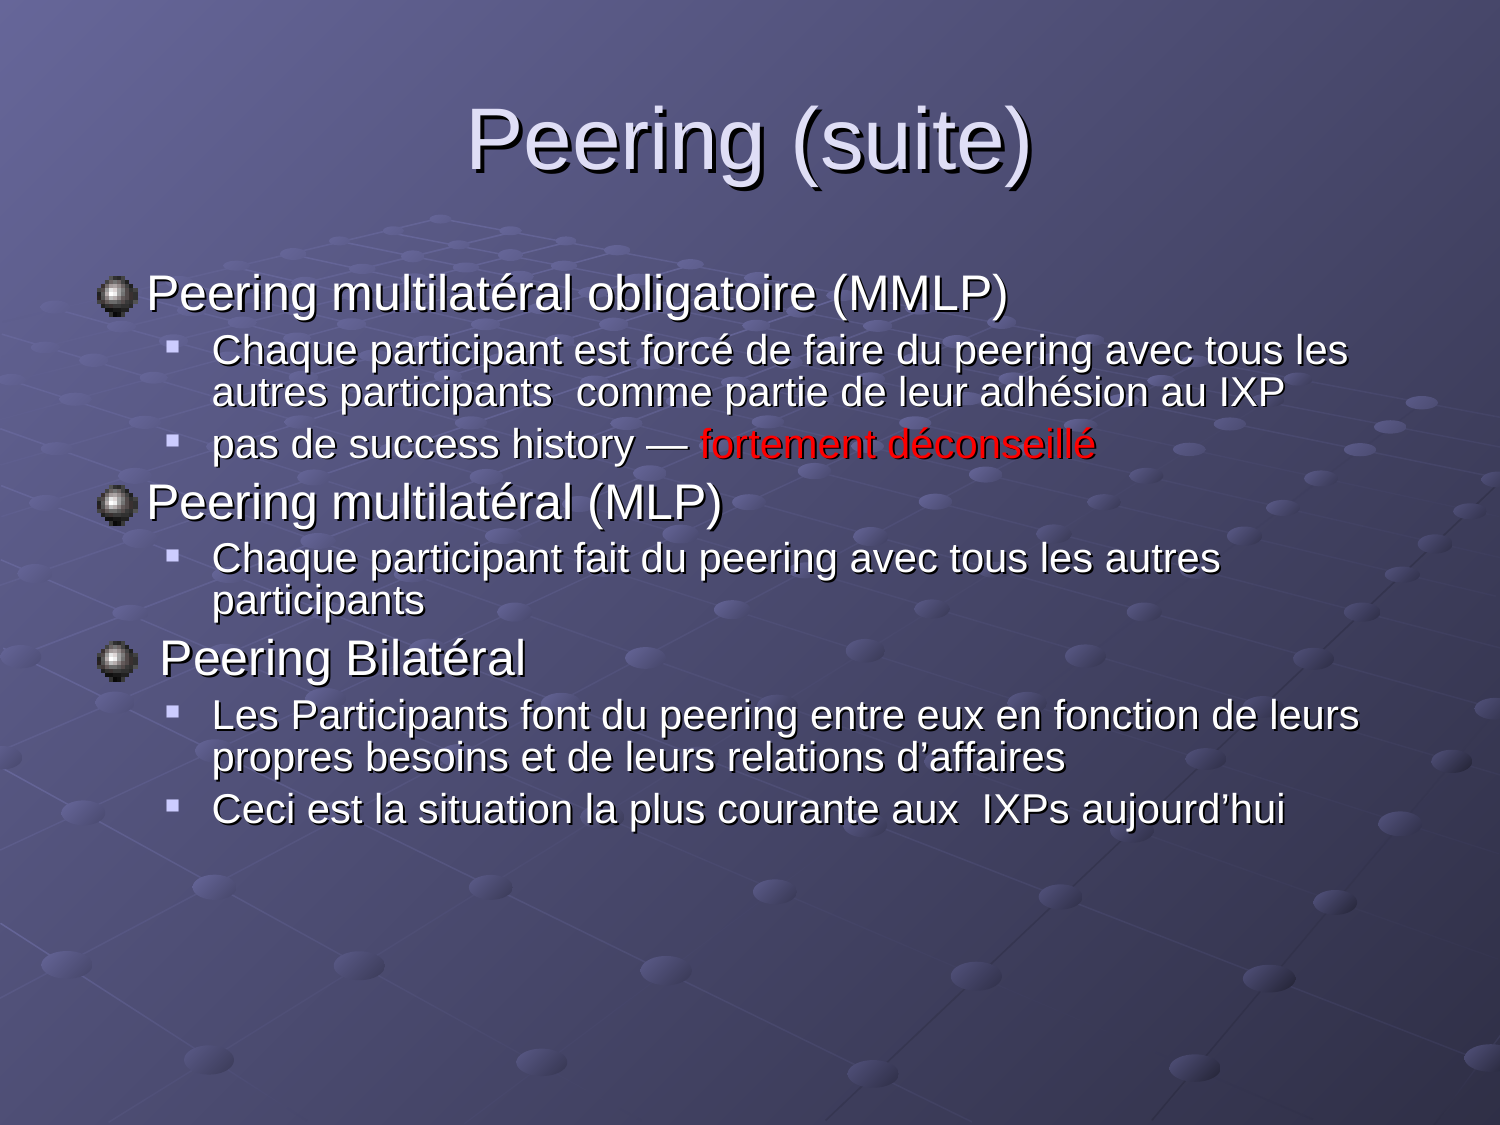

# Peering (suite)
Peering multilatéral obligatoire (MMLP)
Chaque participant est forcé de faire du peering avec tous les autres participants comme partie de leur adhésion au IXP
pas de success history — fortement déconseillé
Peering multilatéral (MLP)
Chaque participant fait du peering avec tous les autres participants
 Peering Bilatéral
Les Participants font du peering entre eux en fonction de leurs propres besoins et de leurs relations d’affaires
Ceci est la situation la plus courante aux IXPs aujourd’hui